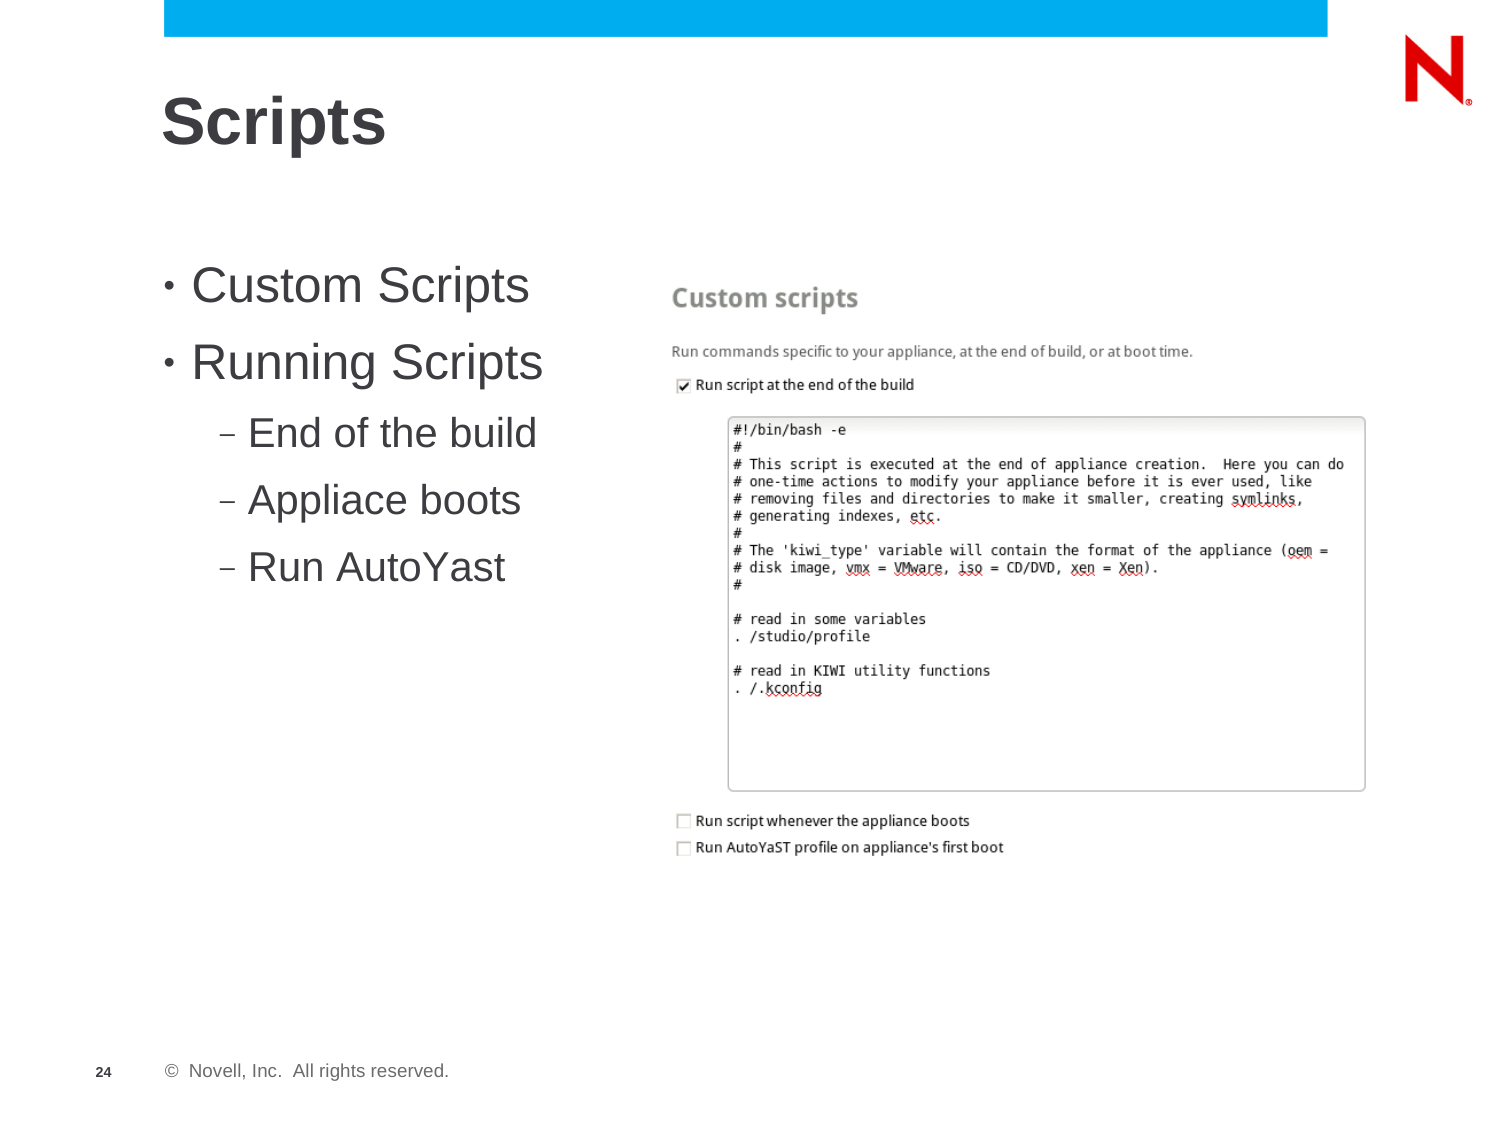

# Scripts
Custom Scripts
Running Scripts
End of the build
Appliace boots
Run AutoYast